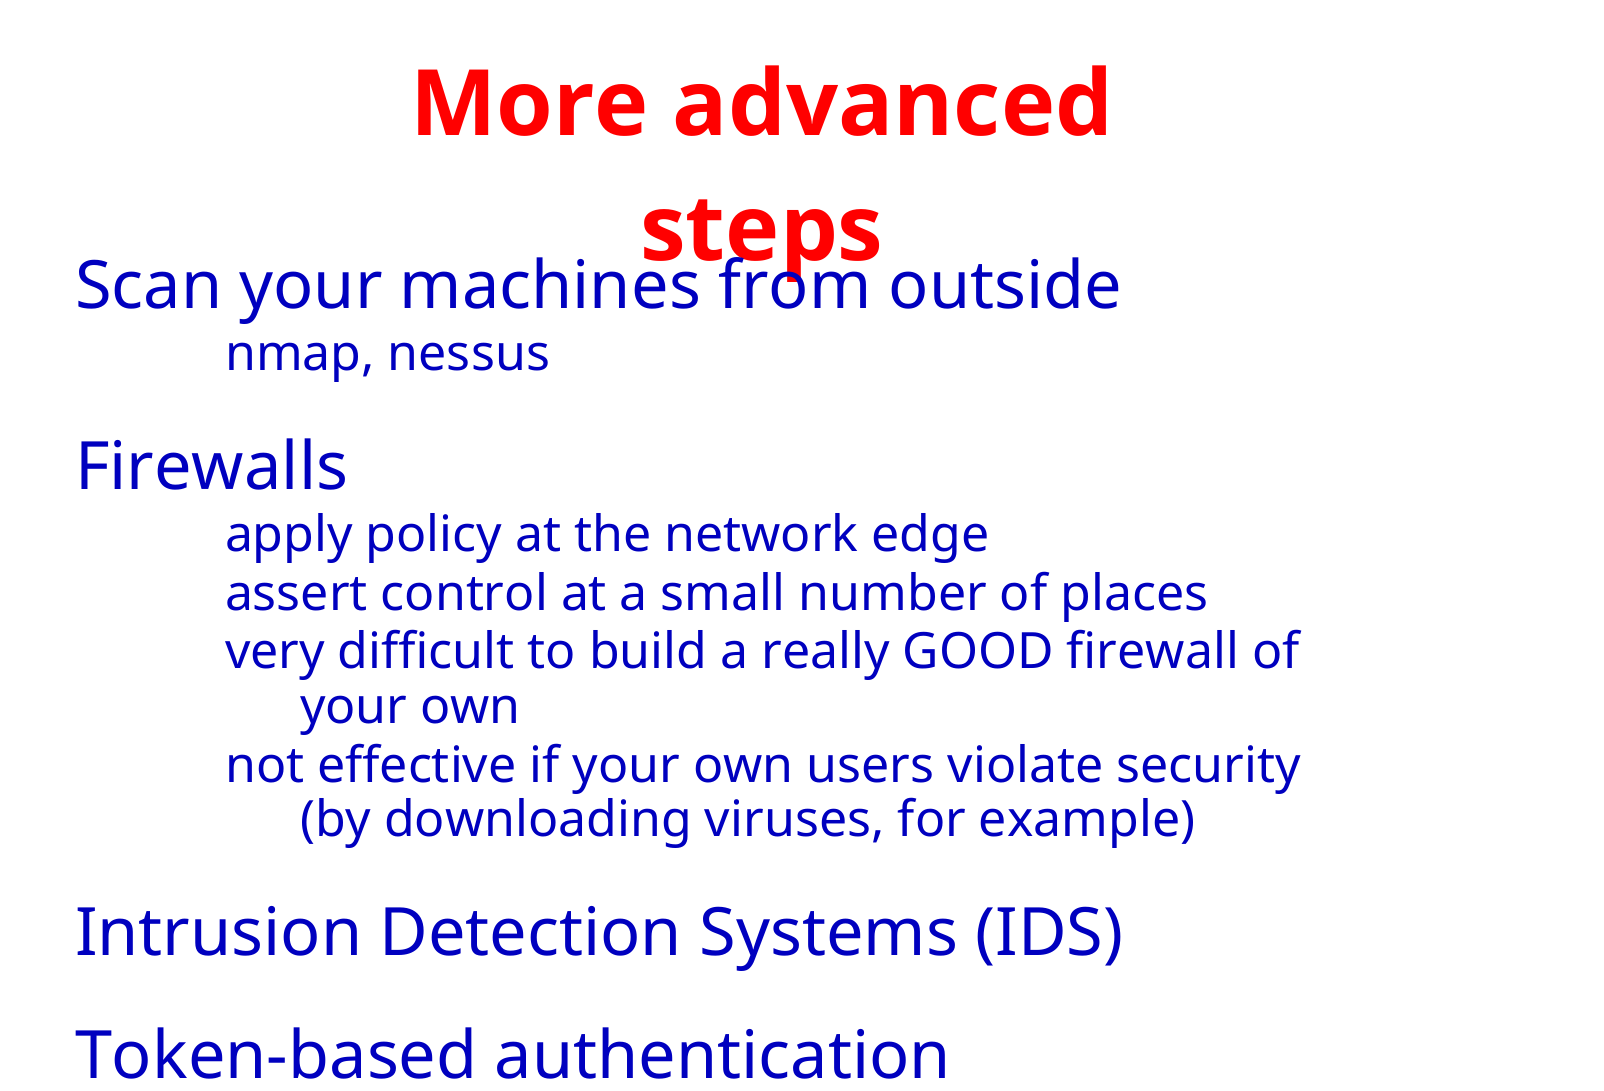

# More advanced steps
Scan your machines from outside
nmap, nessus
Firewalls
apply policy at the network edge
assert control at a small number of places
very difficult to build a really GOOD firewall of your own
not effective if your own users violate security (by downloading viruses, for example)
Intrusion Detection Systems (IDS)
Token-based authentication